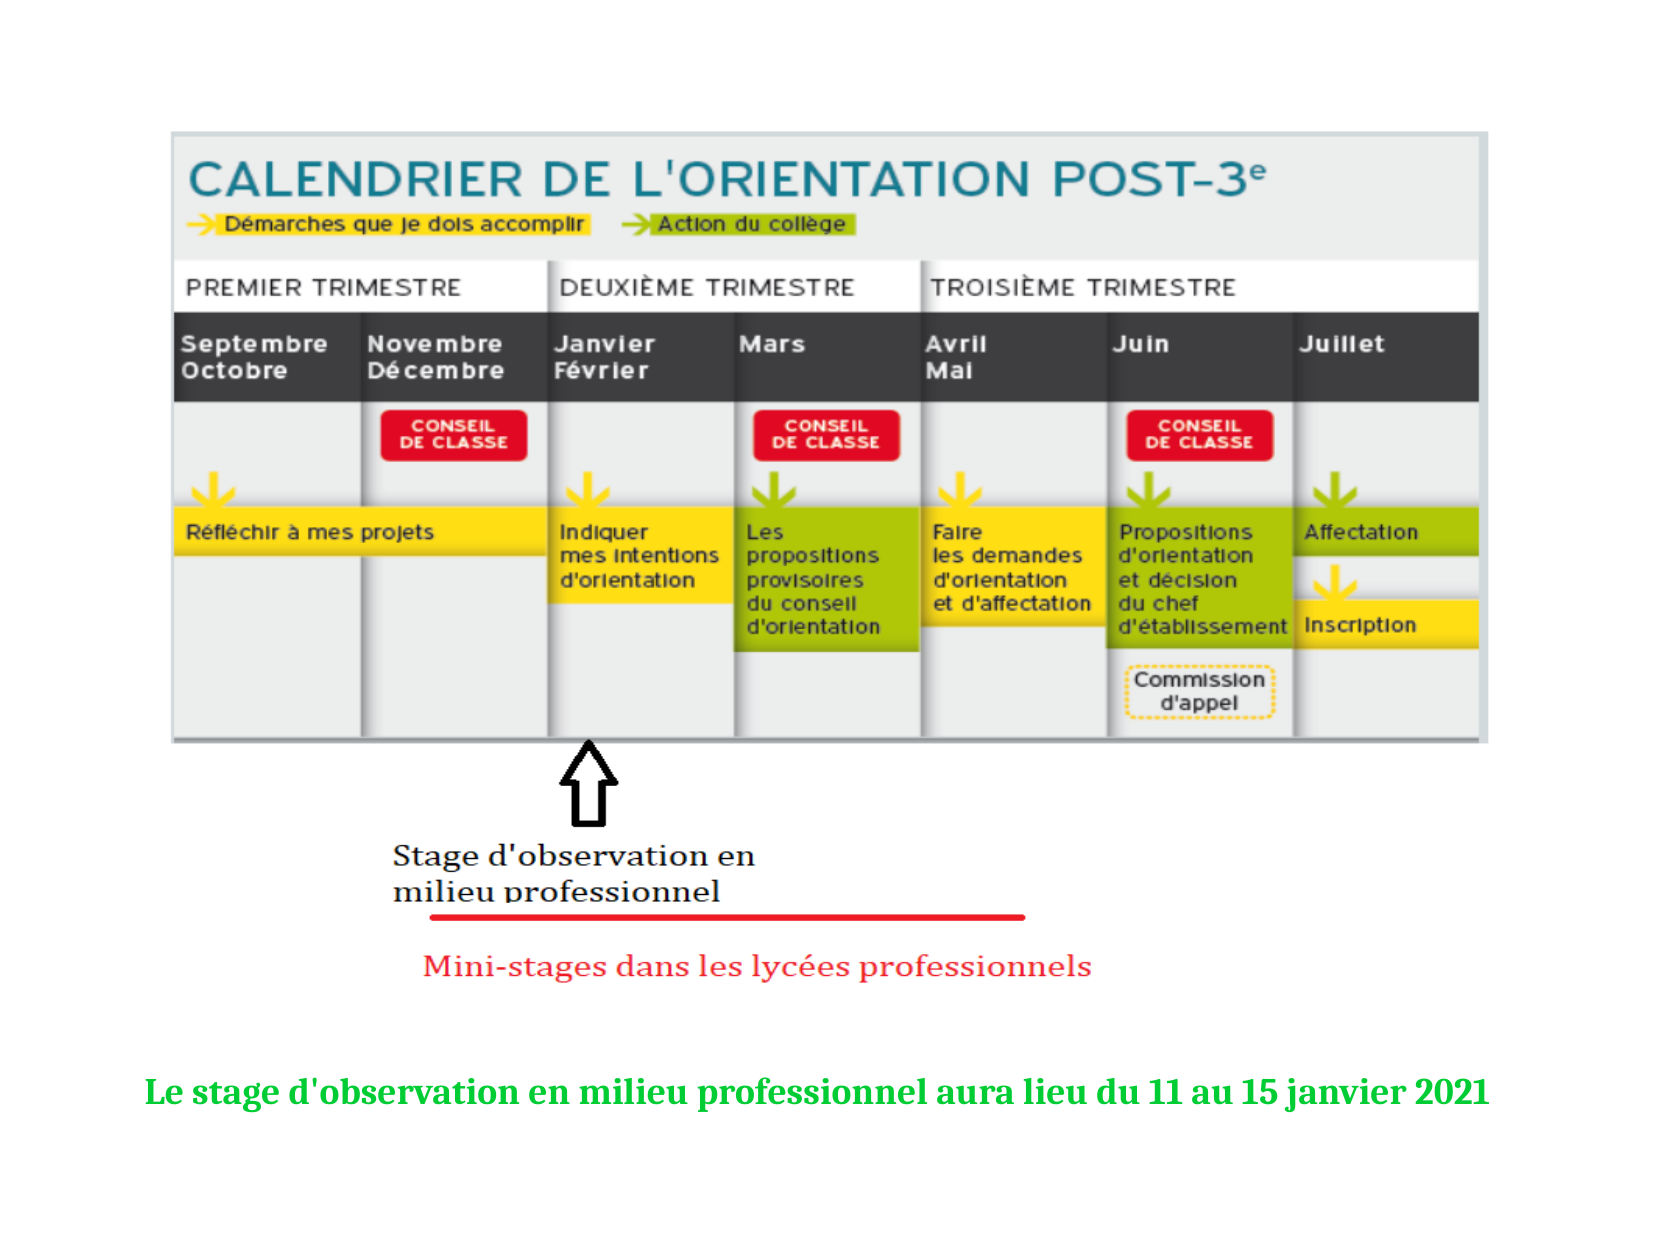

Le stage d'observation en milieu professionnel aura lieu du 11 au 15 janvier 2021